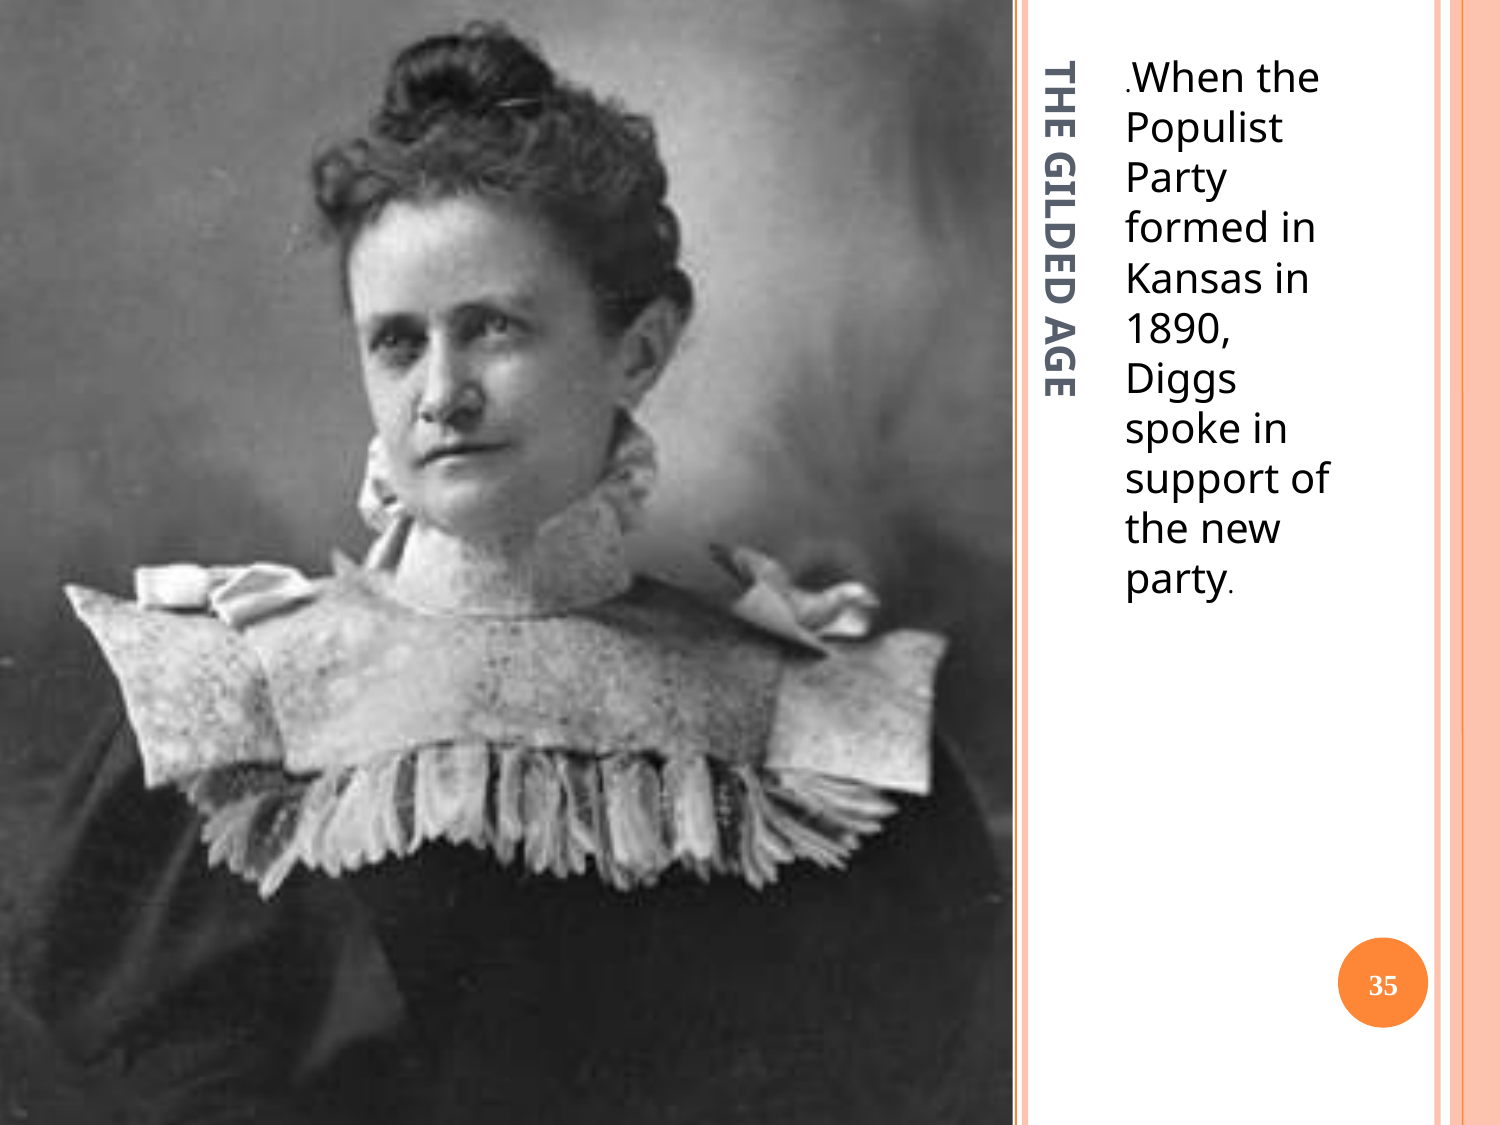

.When the Populist Party formed in Kansas in 1890, Diggs spoke in support of the new party.
# The Gilded Age